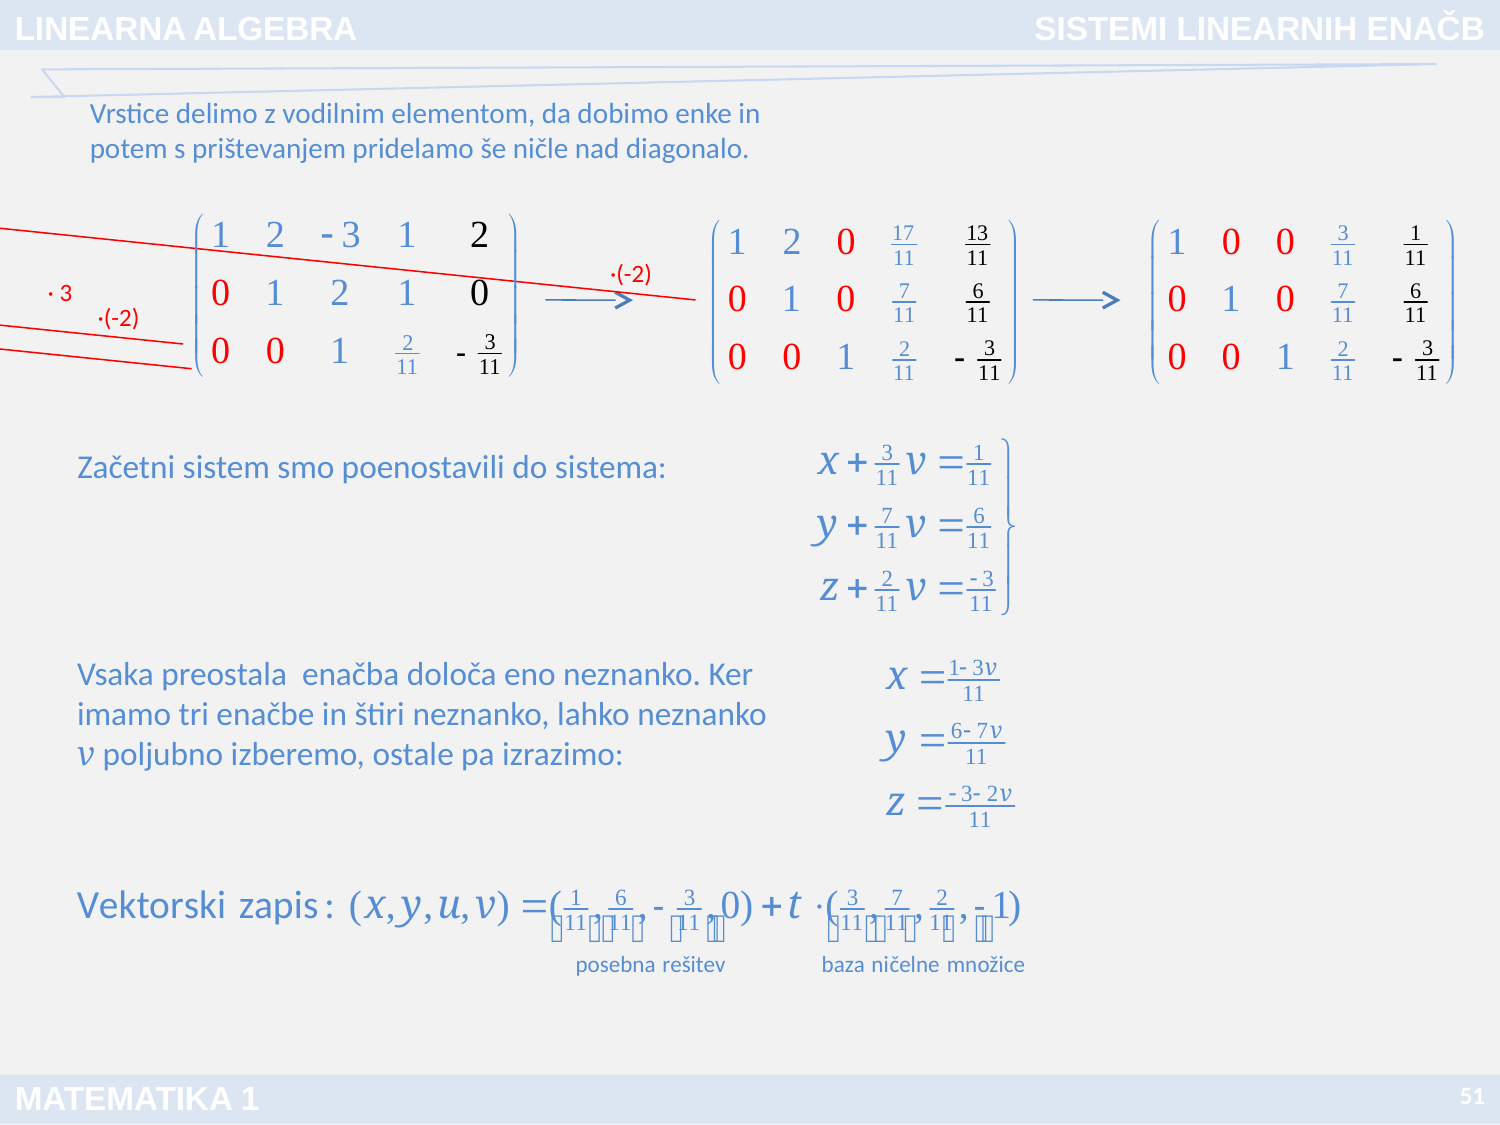

LINEARNA ALGEBRA
SISTEMI LINEARNIH ENAČB
Vrstice delimo z vodilnim elementom, da dobimo enke in potem s prištevanjem pridelamo še ničle nad diagonalo.
·(-2)
· 3
·(-2)
Začetni sistem smo poenostavili do sistema:
Vsaka preostala enačba določa eno neznanko. Ker imamo tri enačbe in štiri neznanko, lahko neznanko v poljubno izberemo, ostale pa izrazimo:
MATEMATIKA 1